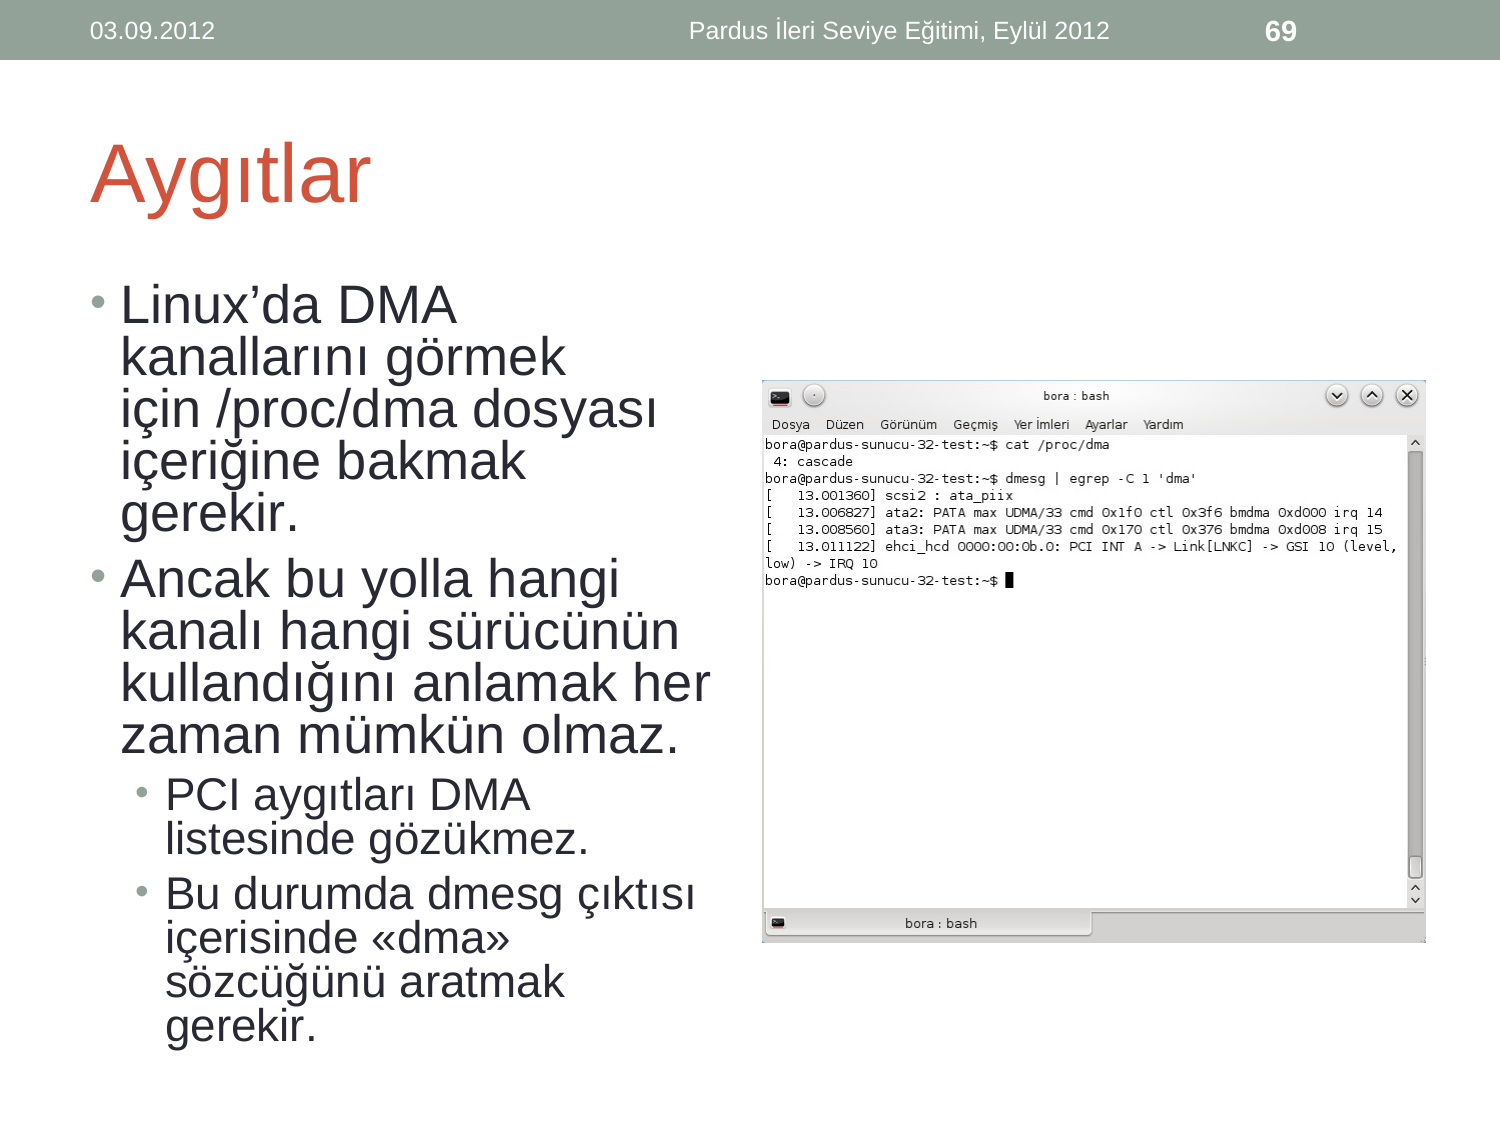

03.09.2012
Pardus İleri Seviye Eğitimi, Eylül 2012
# Aygıtlar
Linux’da DMA kanallarını görmek için /proc/dma dosyası içeriğine bakmak gerekir.
Ancak bu yolla hangi kanalı hangi sürücünün kullandığını anlamak her zaman mümkün olmaz.
PCI aygıtları DMA listesinde gözükmez.
Bu durumda dmesg çıktısı içerisinde «dma» sözcüğünü aratmak gerekir.